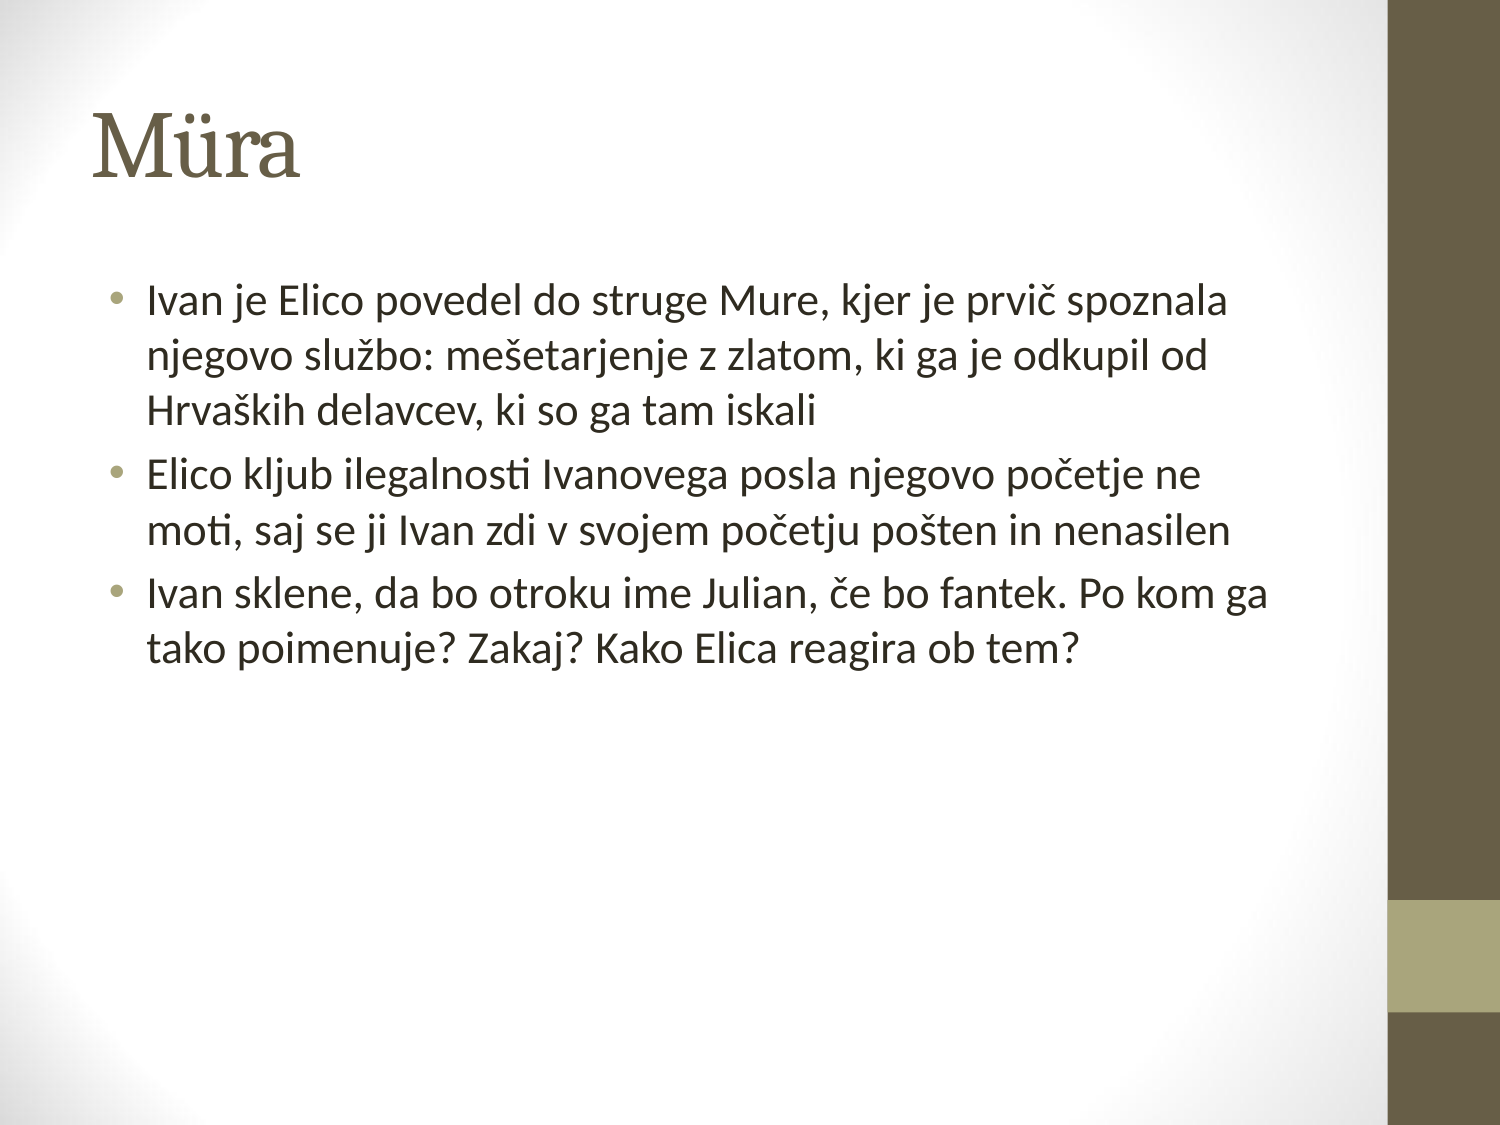

# Müra
Ivan je Elico povedel do struge Mure, kjer je prvič spoznala njegovo službo: mešetarjenje z zlatom, ki ga je odkupil od Hrvaških delavcev, ki so ga tam iskali
Elico kljub ilegalnosti Ivanovega posla njegovo početje ne moti, saj se ji Ivan zdi v svojem početju pošten in nenasilen
Ivan sklene, da bo otroku ime Julian, če bo fantek. Po kom ga tako poimenuje? Zakaj? Kako Elica reagira ob tem?